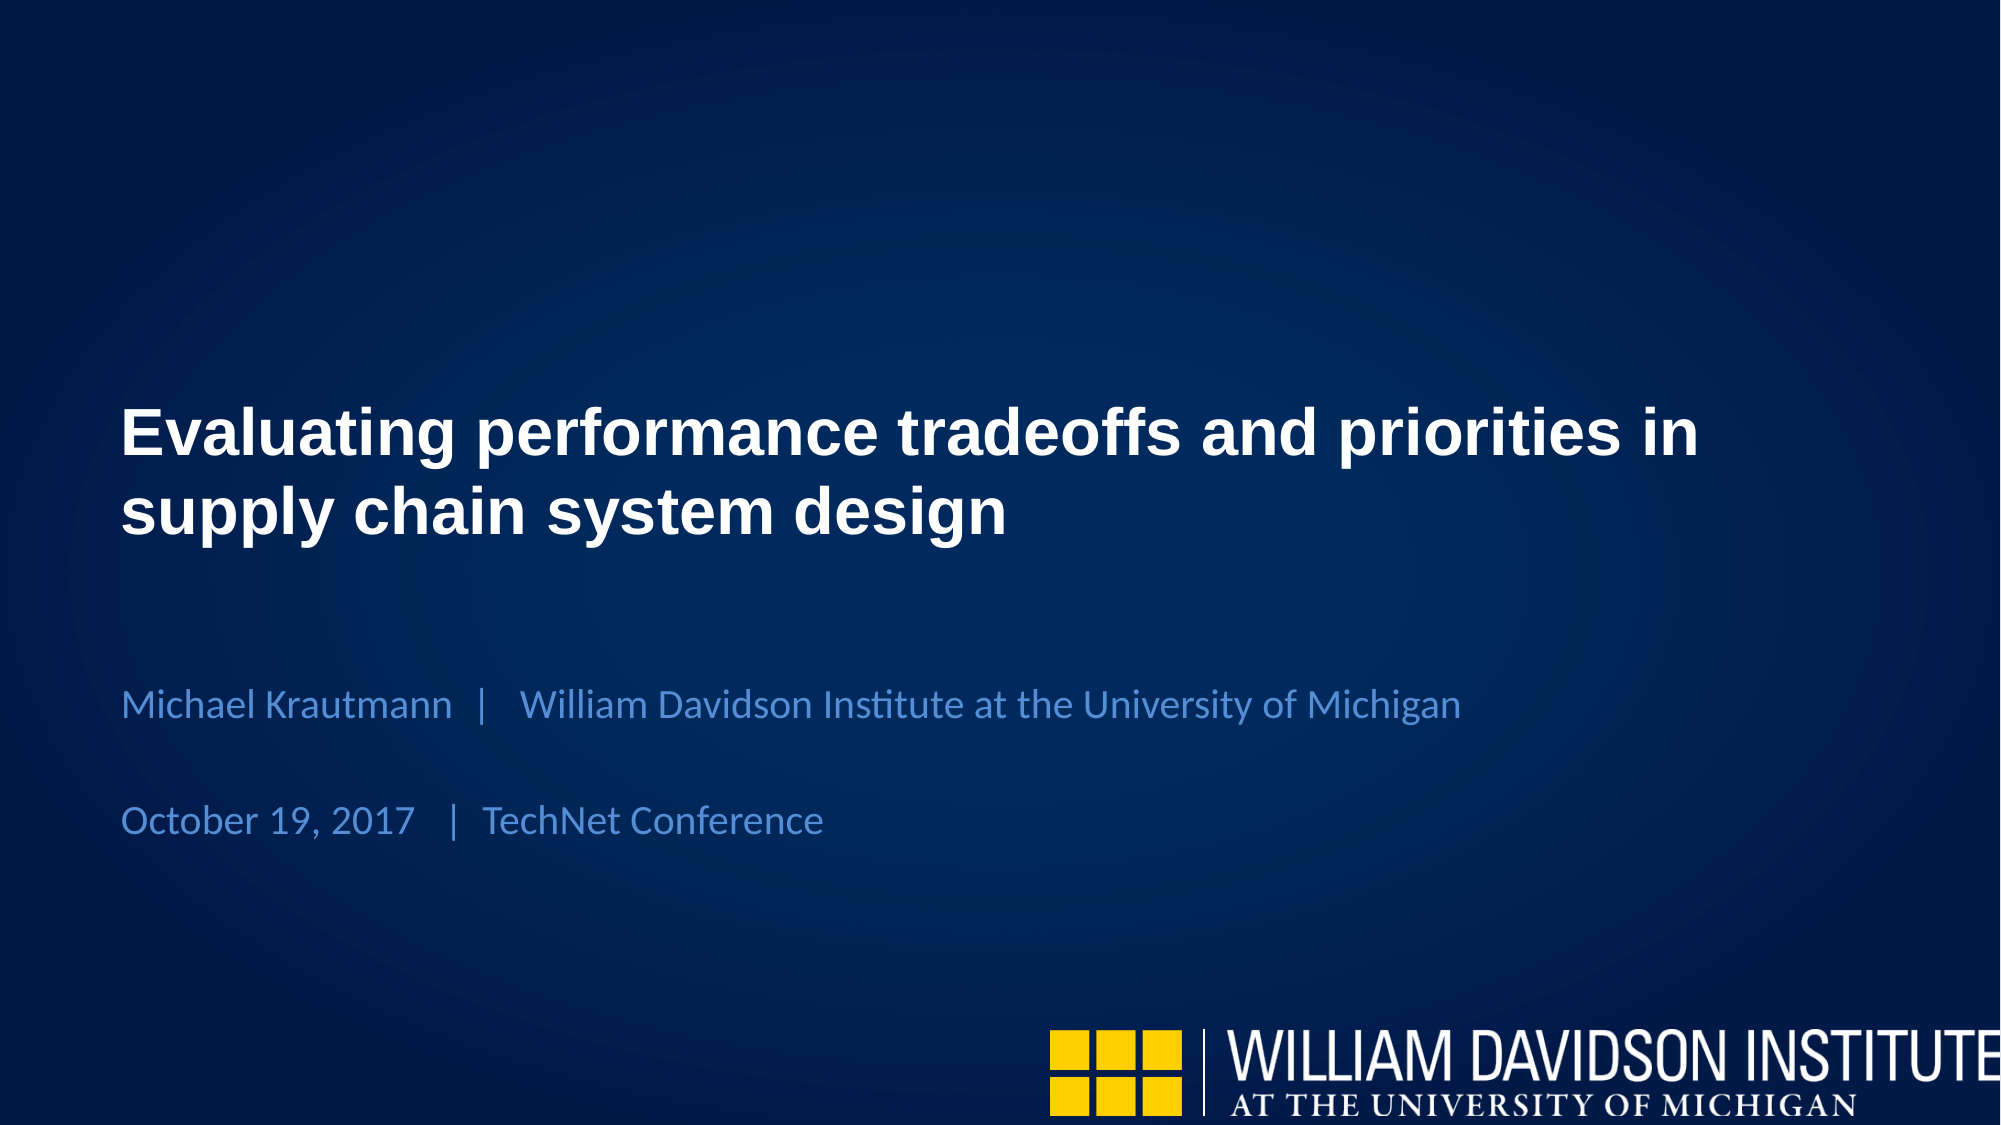

# Evaluating performance tradeoffs and priorities in supply chain system design
Michael Krautmann | William Davidson Institute at the University of Michigan
October 19, 2017 | TechNet Conference